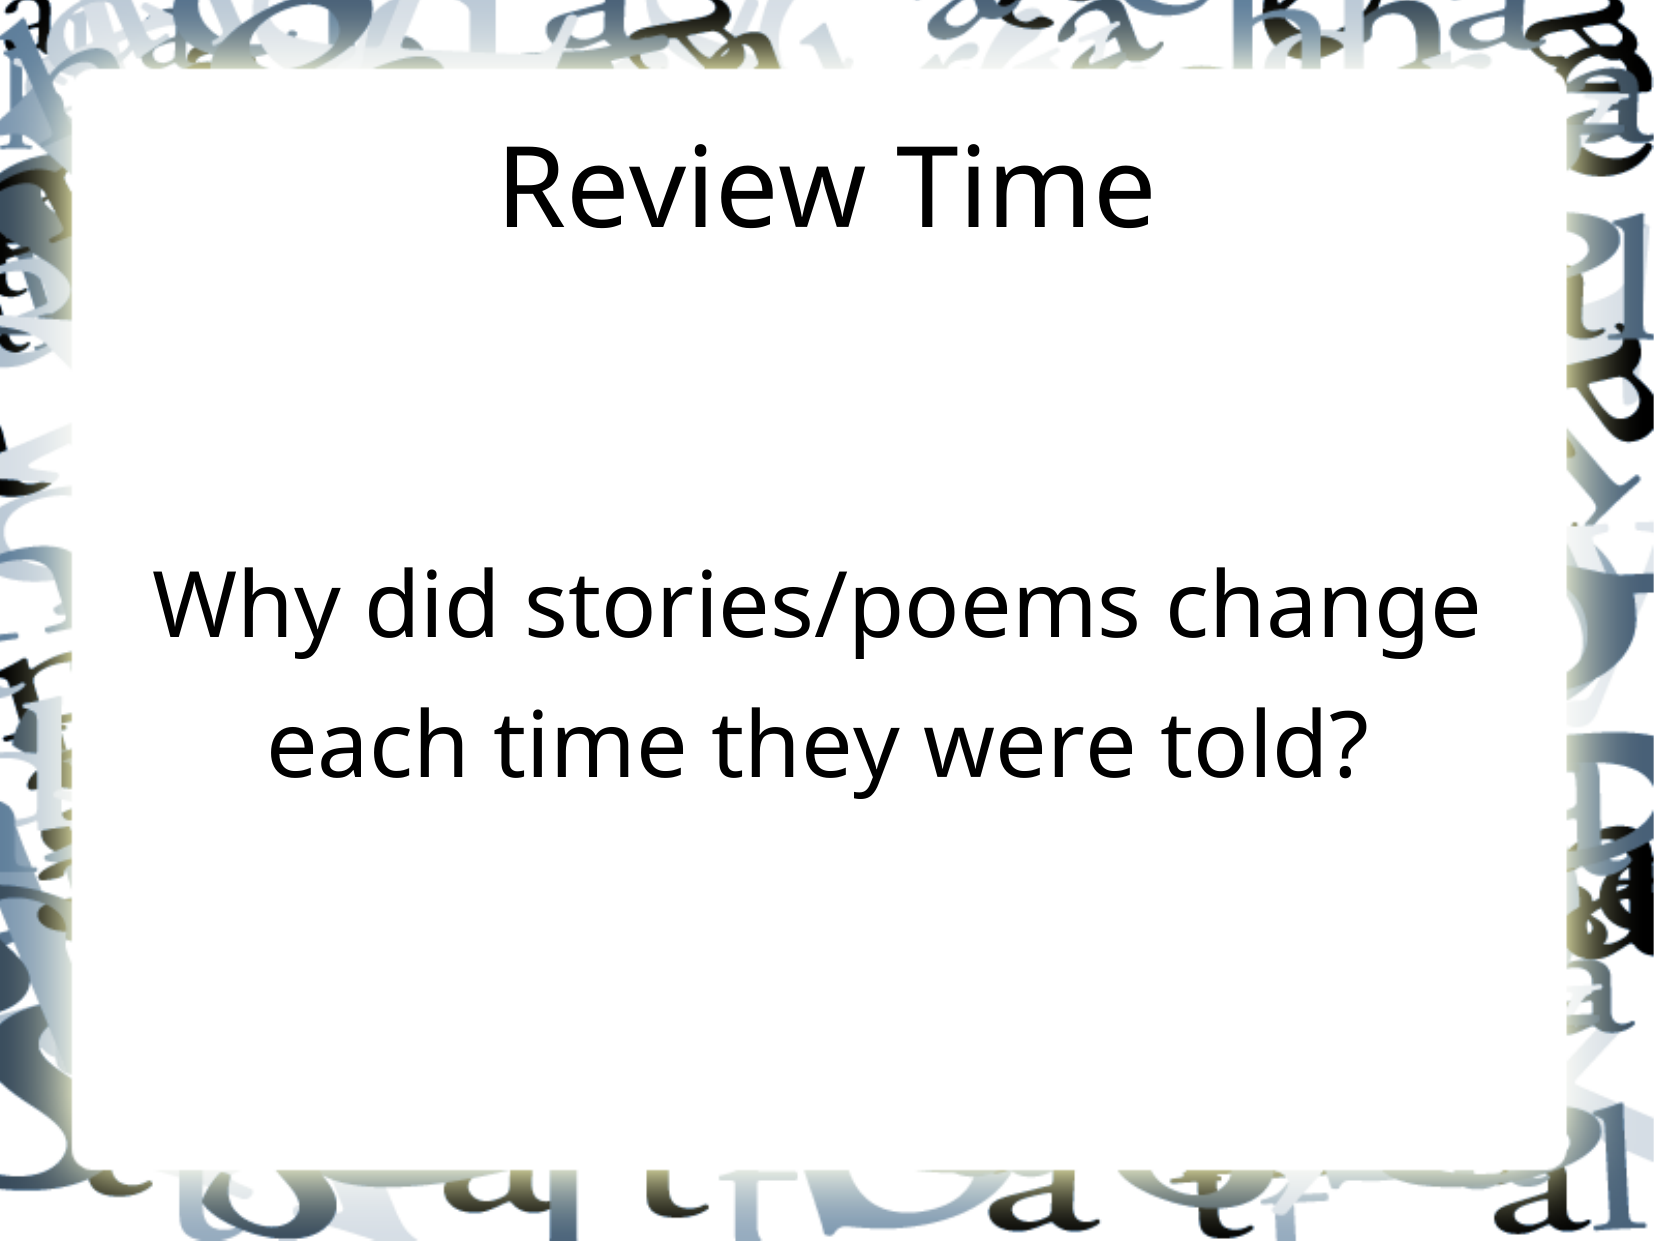

# Review Time
Why did stories/poems change
each time they were told?